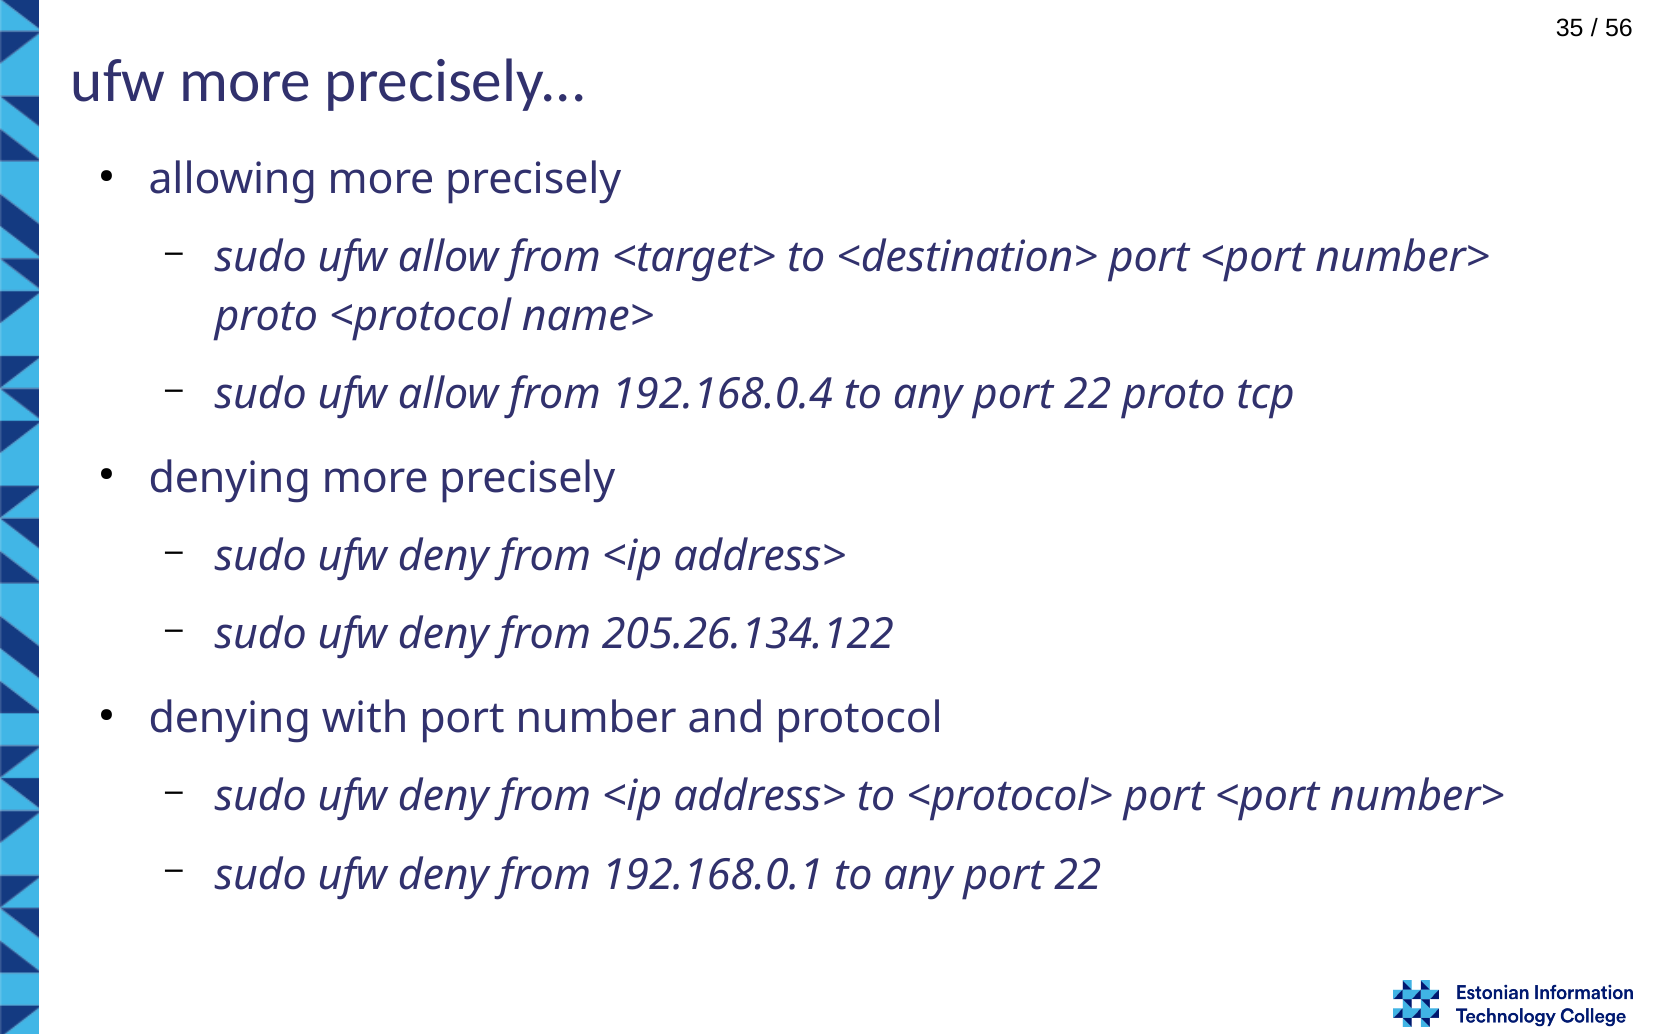

# ufw more precisely...
allowing more precisely
sudo ufw allow from <target> to <destination> port <port number> proto <protocol name>
sudo ufw allow from 192.168.0.4 to any port 22 proto tcp
denying more precisely
sudo ufw deny from <ip address>
sudo ufw deny from 205.26.134.122
denying with port number and protocol
sudo ufw deny from <ip address> to <protocol> port <port number>
sudo ufw deny from 192.168.0.1 to any port 22